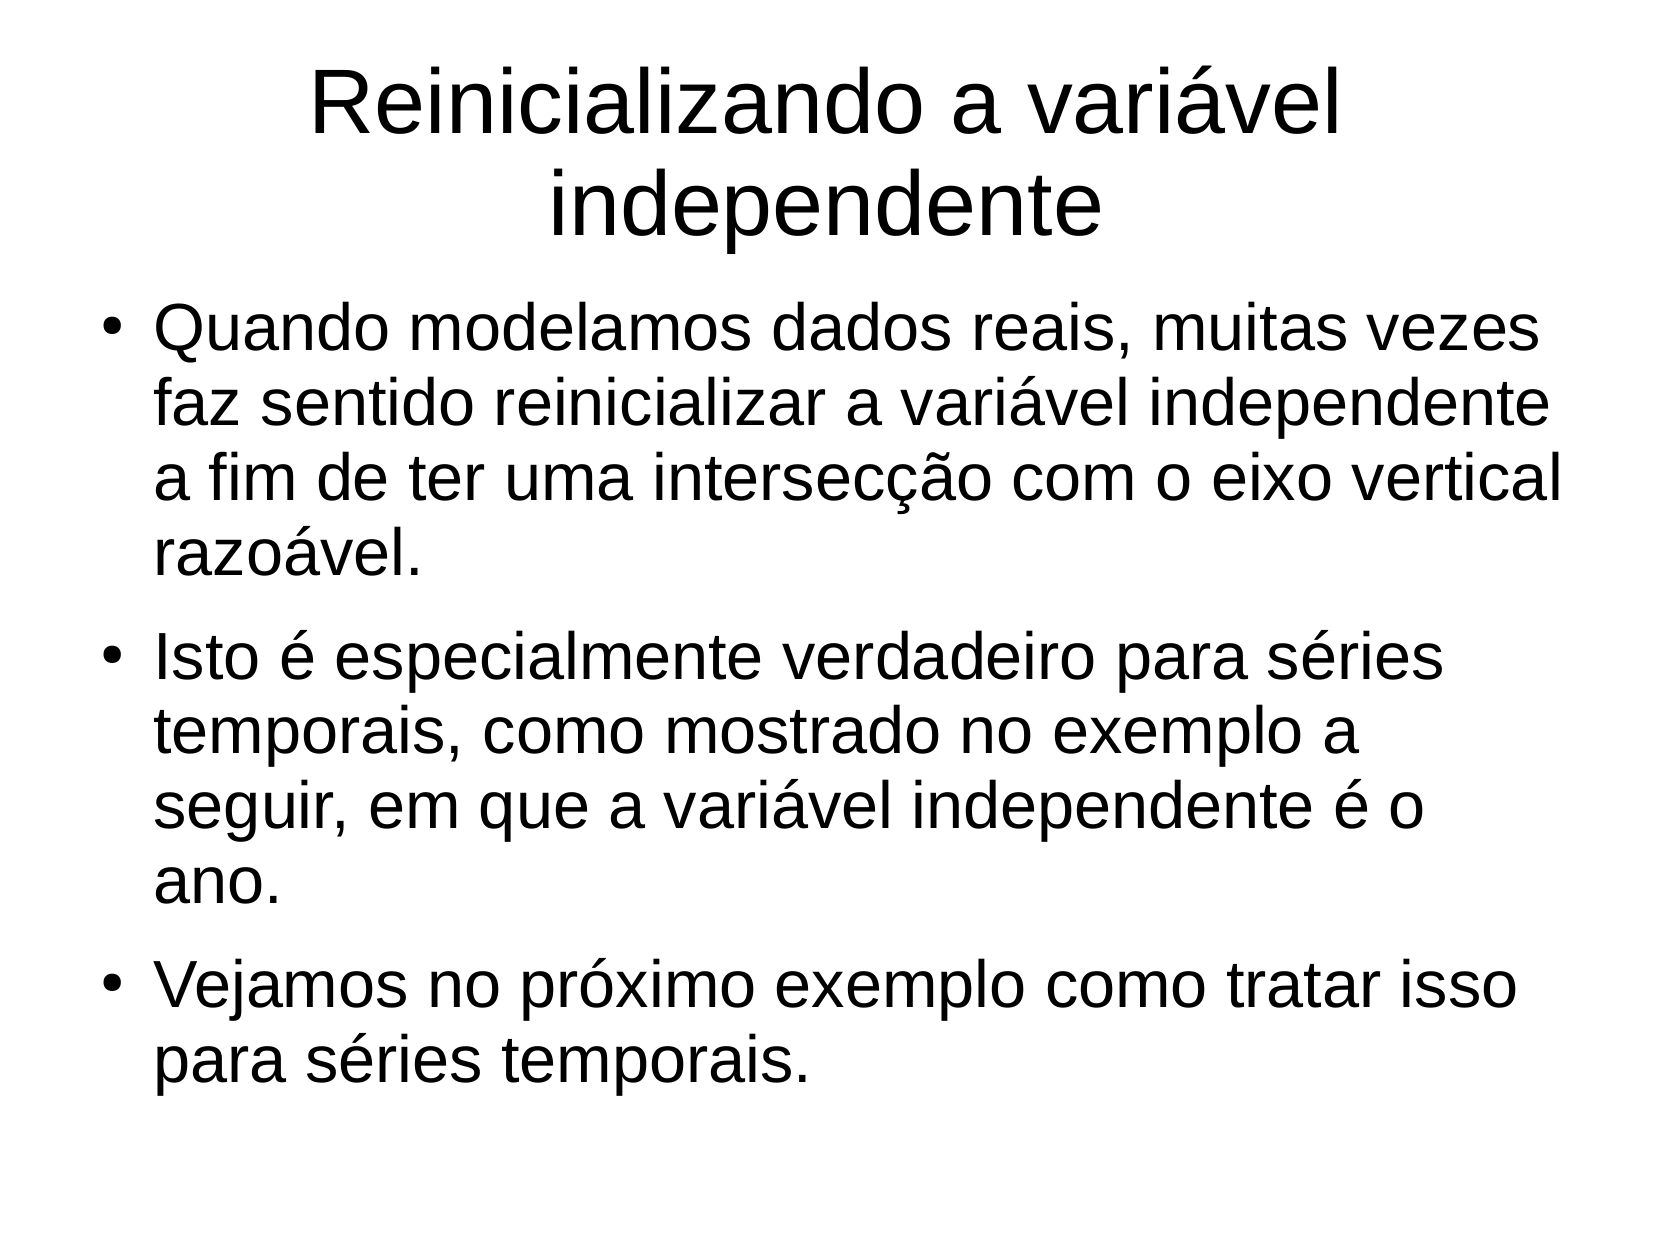

# Reinicializando a variável independente
Quando modelamos dados reais, muitas vezes faz sentido reinicializar a variável independente a fim de ter uma intersecção com o eixo vertical razoável.
Isto é especialmente verdadeiro para séries temporais, como mostrado no exemplo a seguir, em que a variável independente é o ano.
Vejamos no próximo exemplo como tratar isso para séries temporais.